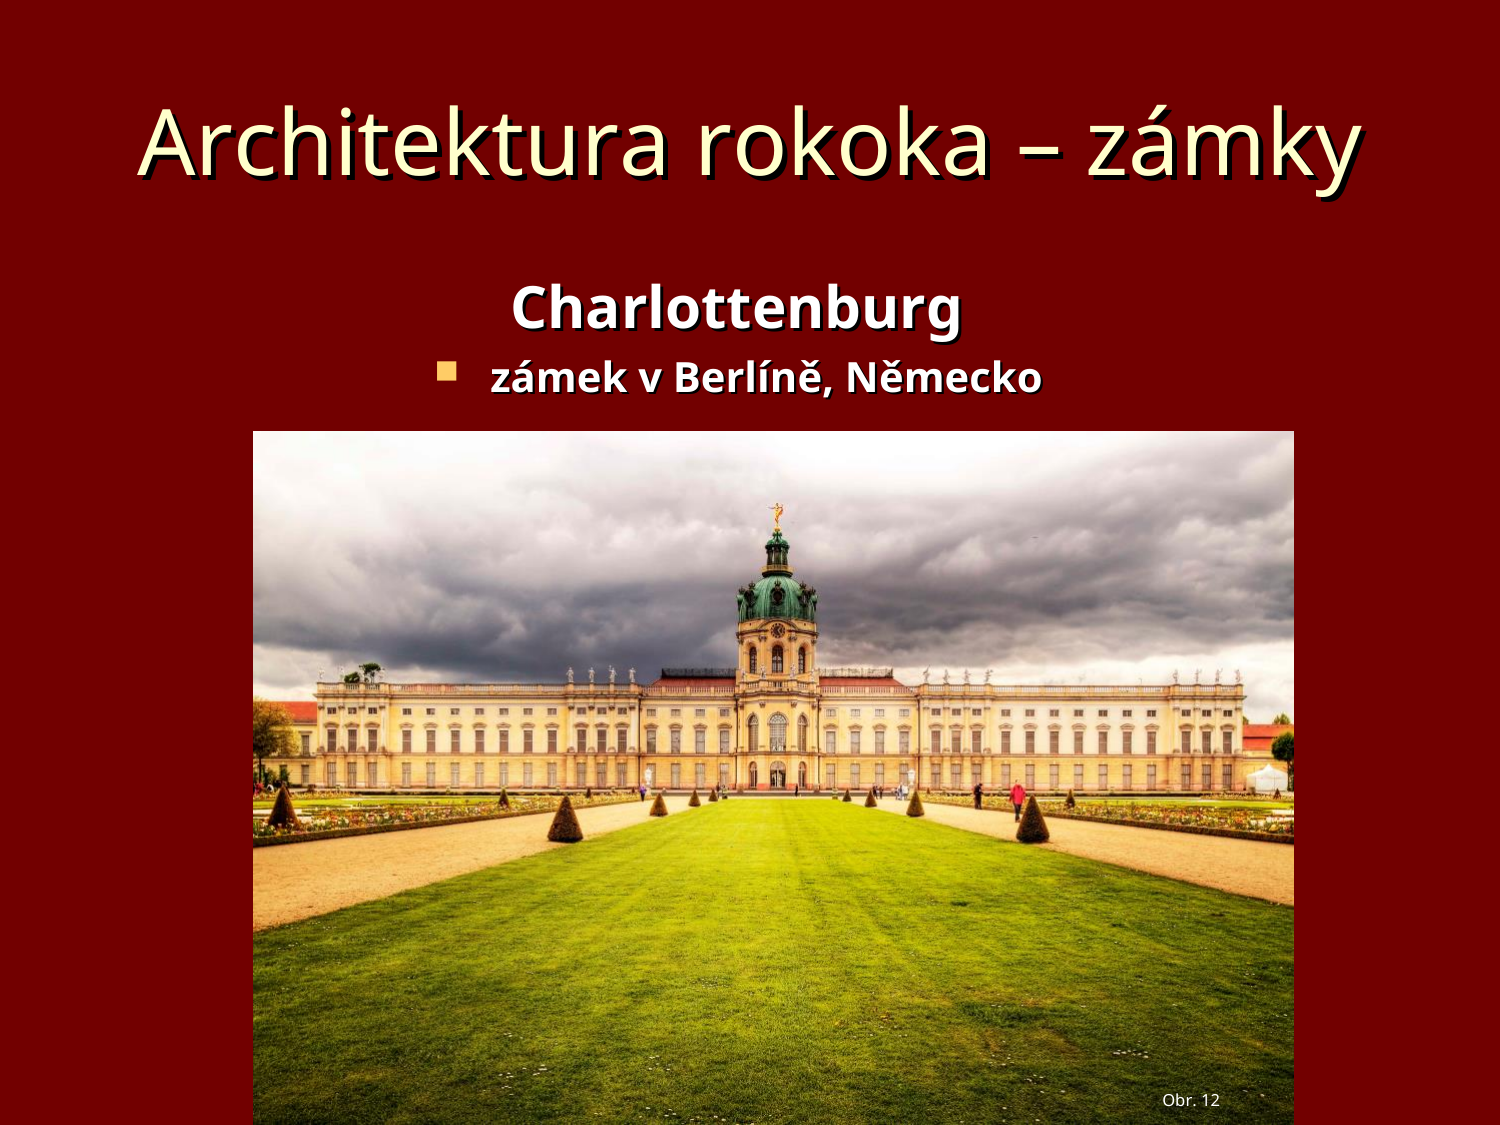

# Architektura rokoka – zámky
 Charlottenburg
zámek v Berlíně, Německo
Obr. 12